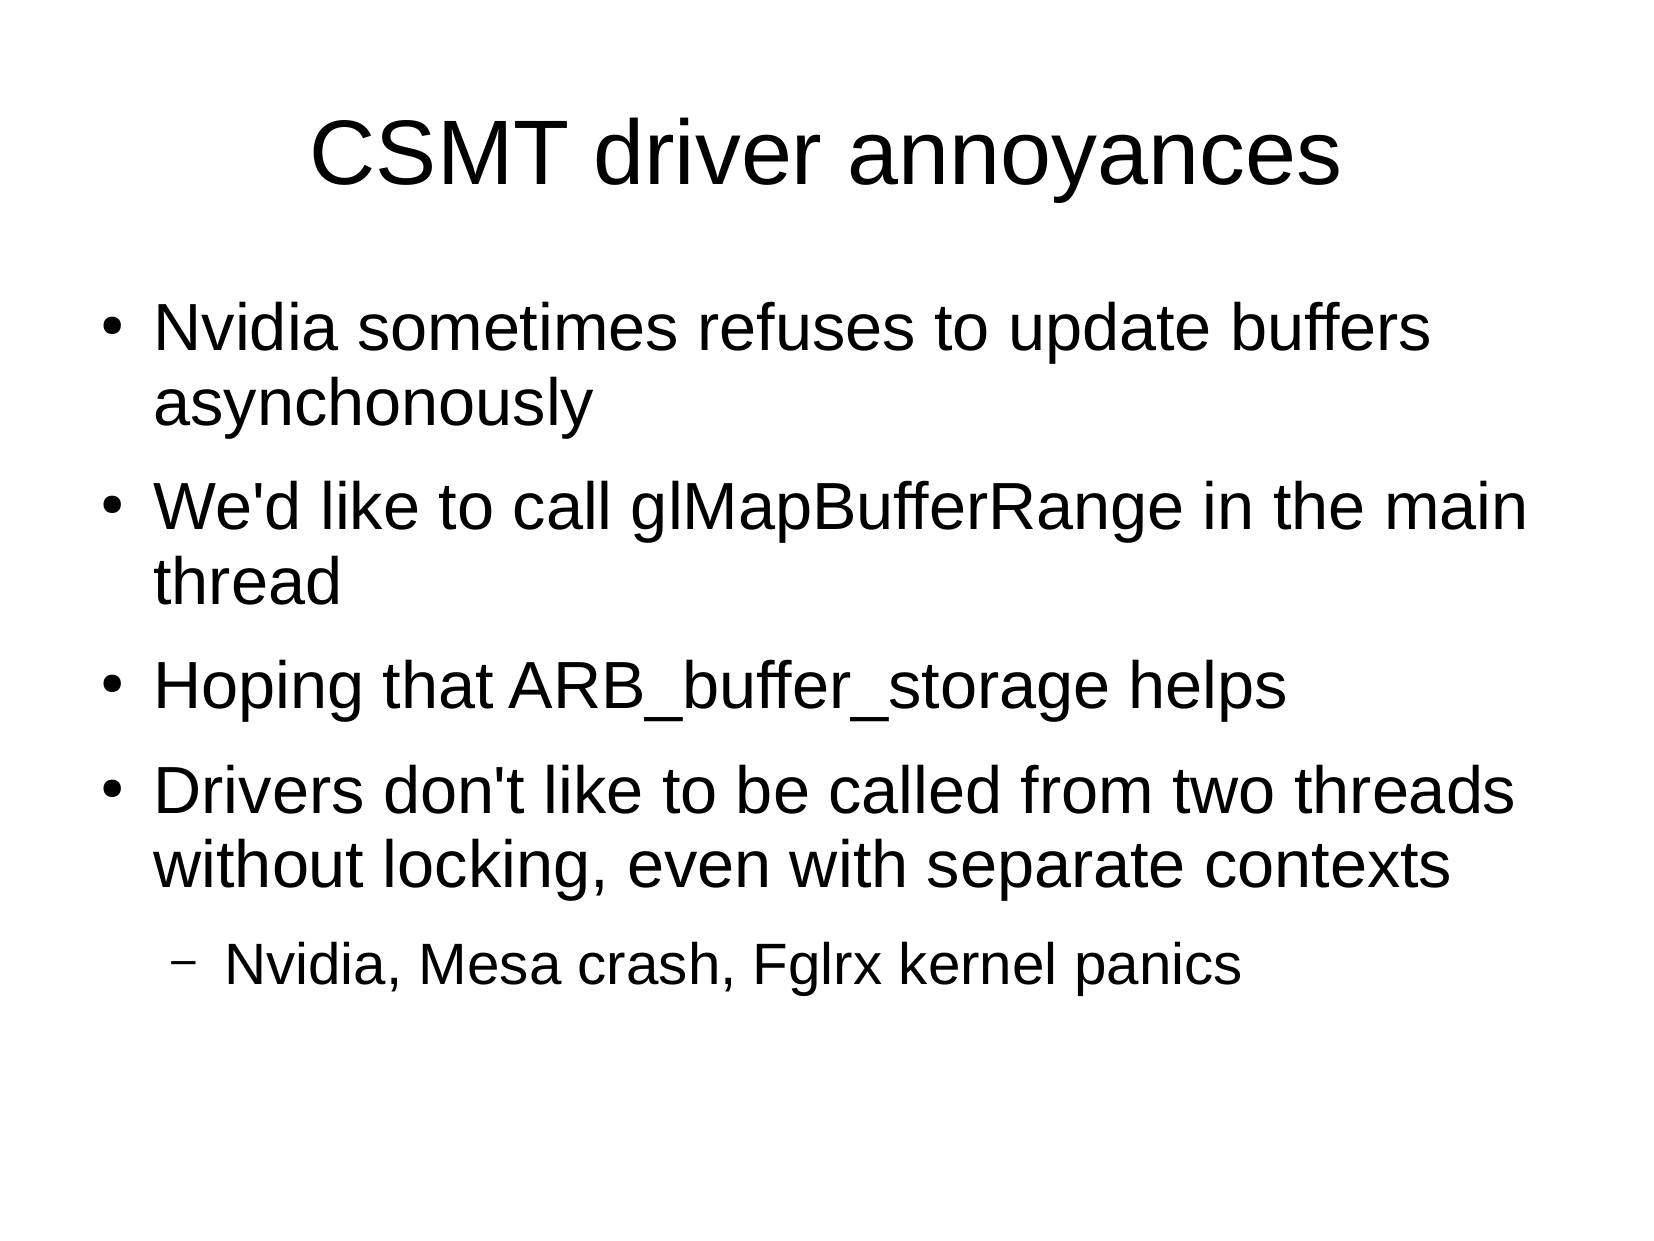

# CSMT driver annoyances
Nvidia sometimes refuses to update buffers asynchonously
We'd like to call glMapBufferRange in the main thread
Hoping that ARB_buffer_storage helps
Drivers don't like to be called from two threads without locking, even with separate contexts
Nvidia, Mesa crash, Fglrx kernel panics